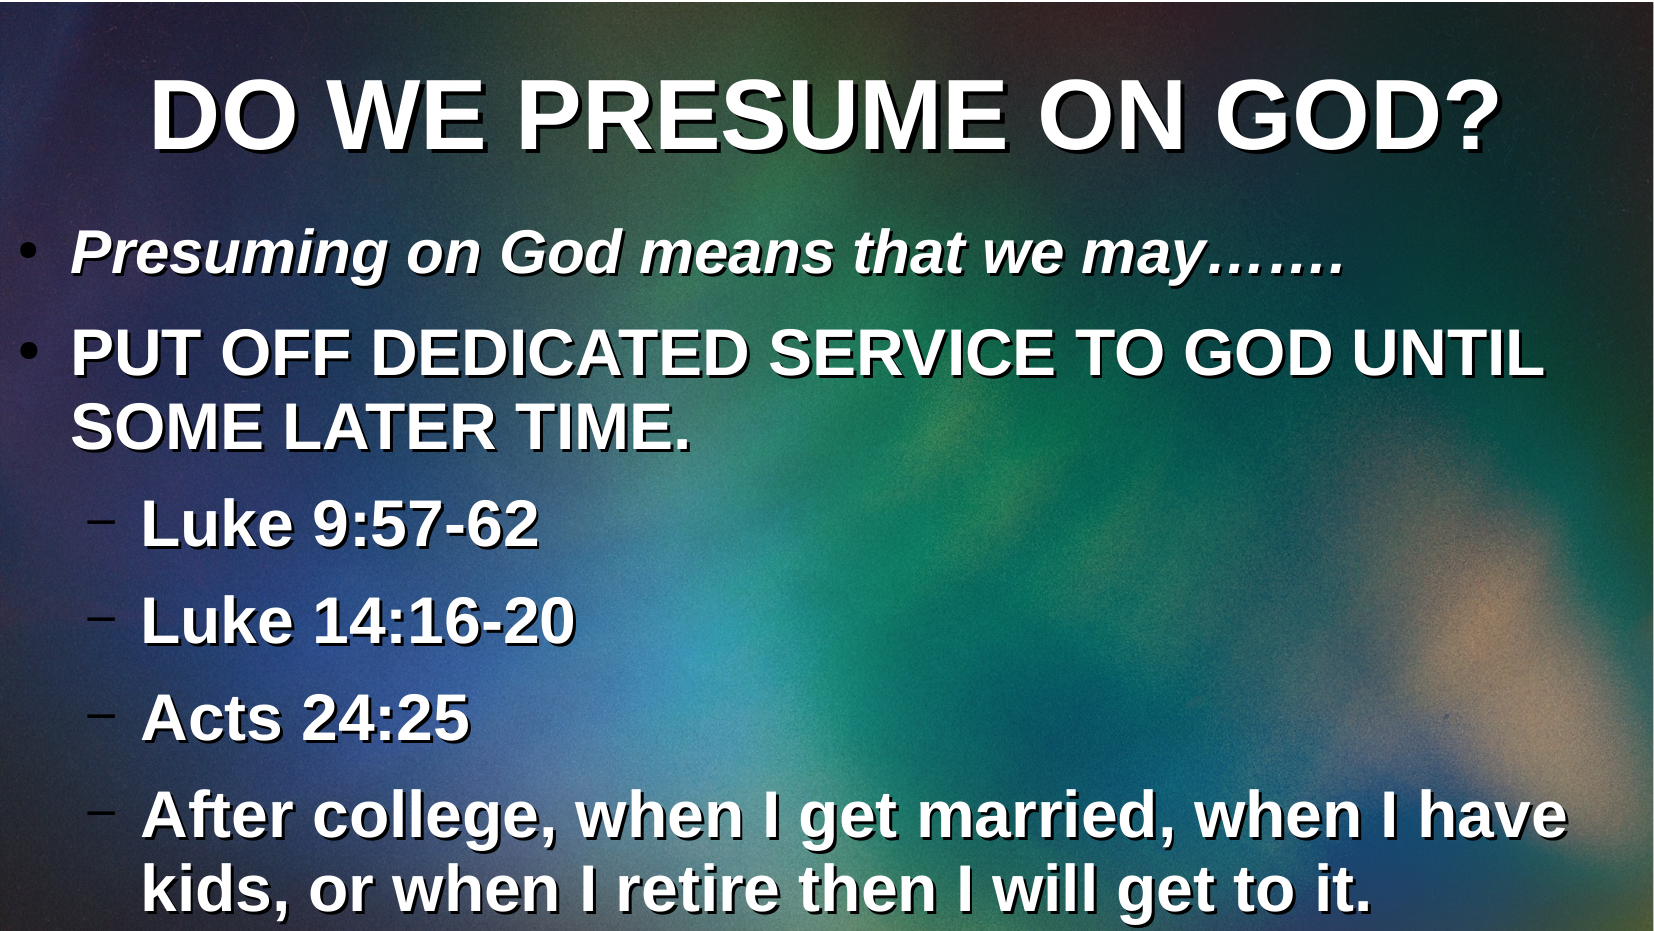

# DO WE PRESUME ON GOD?
Presuming on God means that we may…….
PUT OFF DEDICATED SERVICE TO GOD UNTIL SOME LATER TIME.
Luke 9:57-62
Luke 14:16-20
Acts 24:25
After college, when I get married, when I have kids, or when I retire then I will get to it.